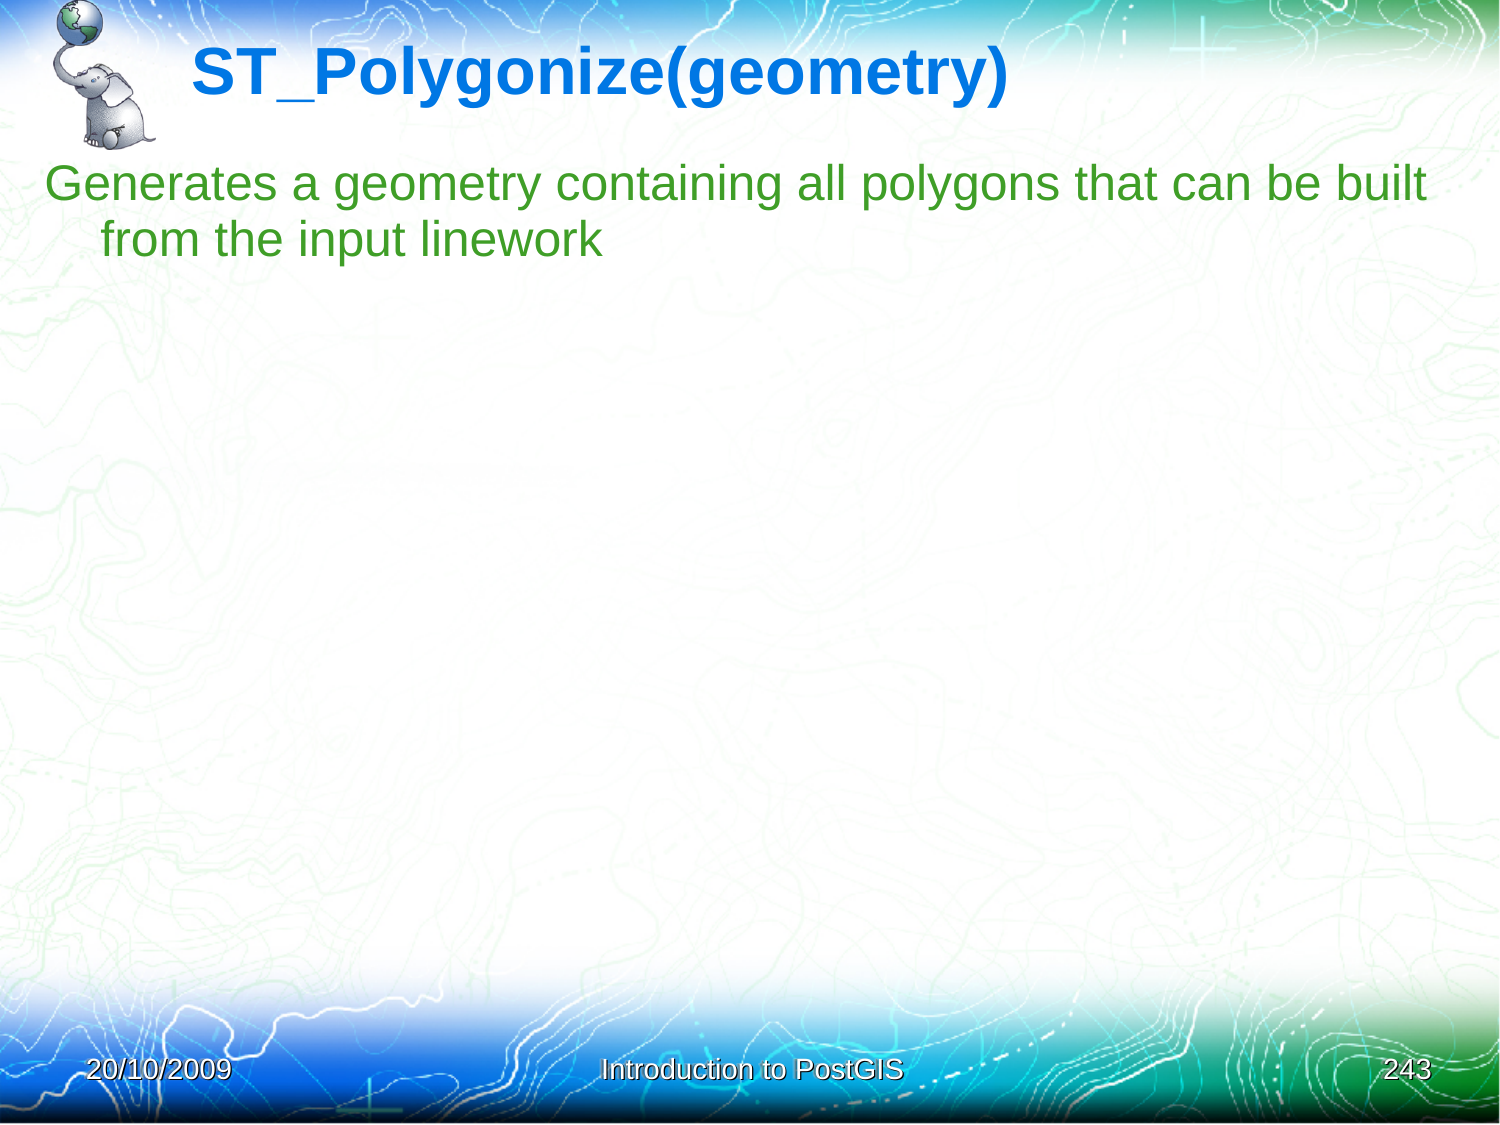

# ST_Polygonize(geometry)
Generates a geometry containing all polygons that can be built from the input linework
20/10/2009
Introduction to PostGIS
243